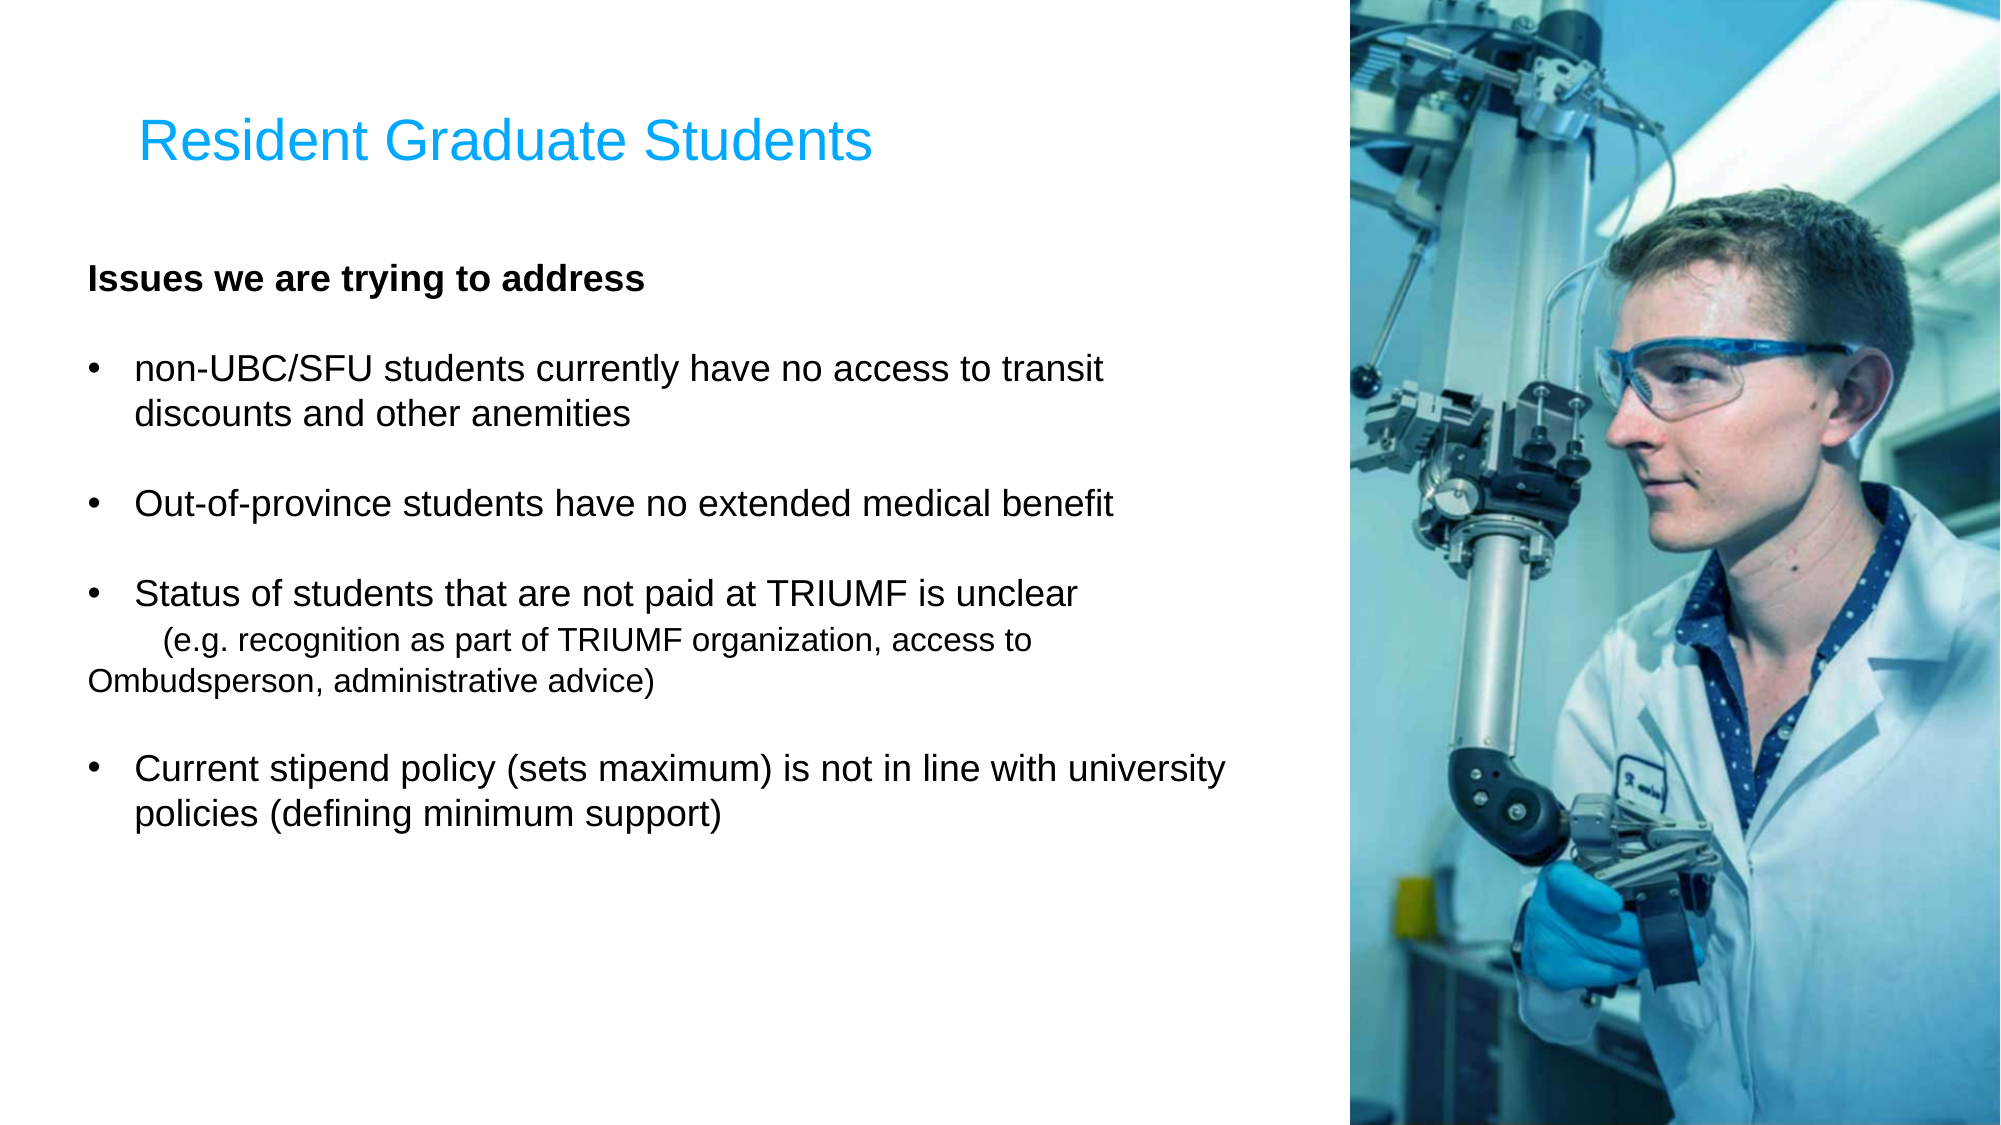

Resident Graduate Students
Issues we are trying to address
non-UBC/SFU students currently have no access to transit discounts and other anemities
Out-of-province students have no extended medical benefit
Status of students that are not paid at TRIUMF is unclear
	(e.g. recognition as part of TRIUMF organization, access to 	Ombudsperson, administrative advice)
Current stipend policy (sets maximum) is not in line with university policies (defining minimum support)